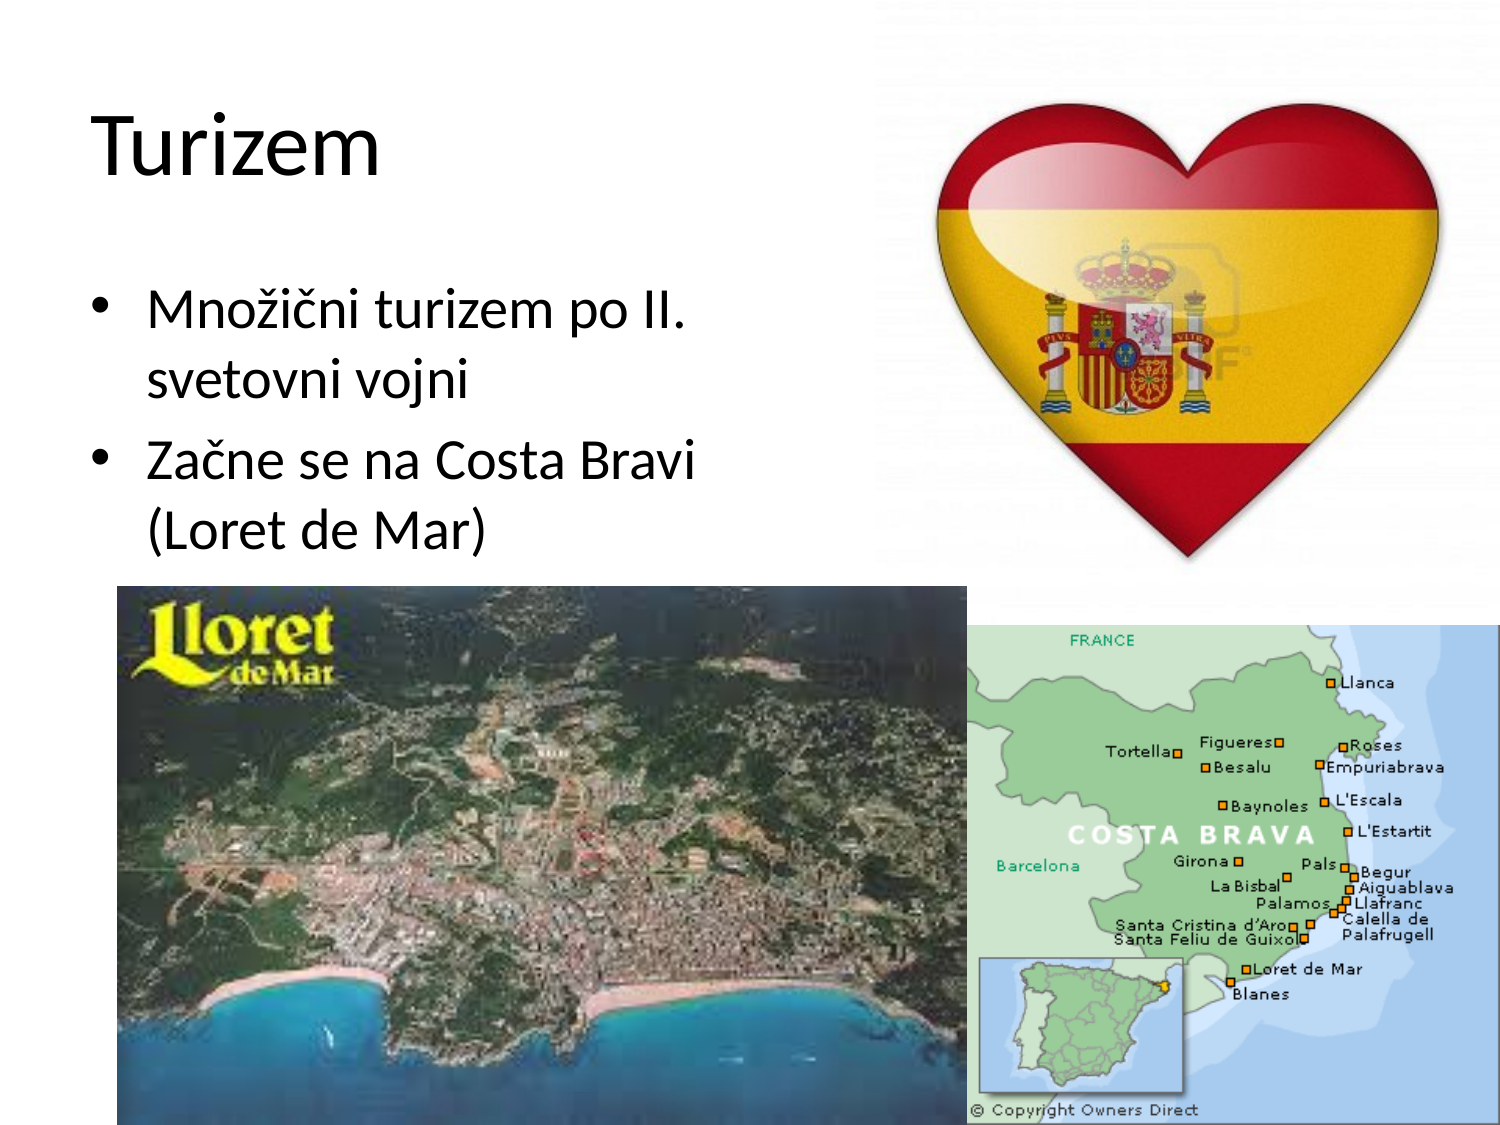

# Turizem
Množični turizem po II. svetovni vojni
Začne se na Costa Bravi (Loret de Mar)